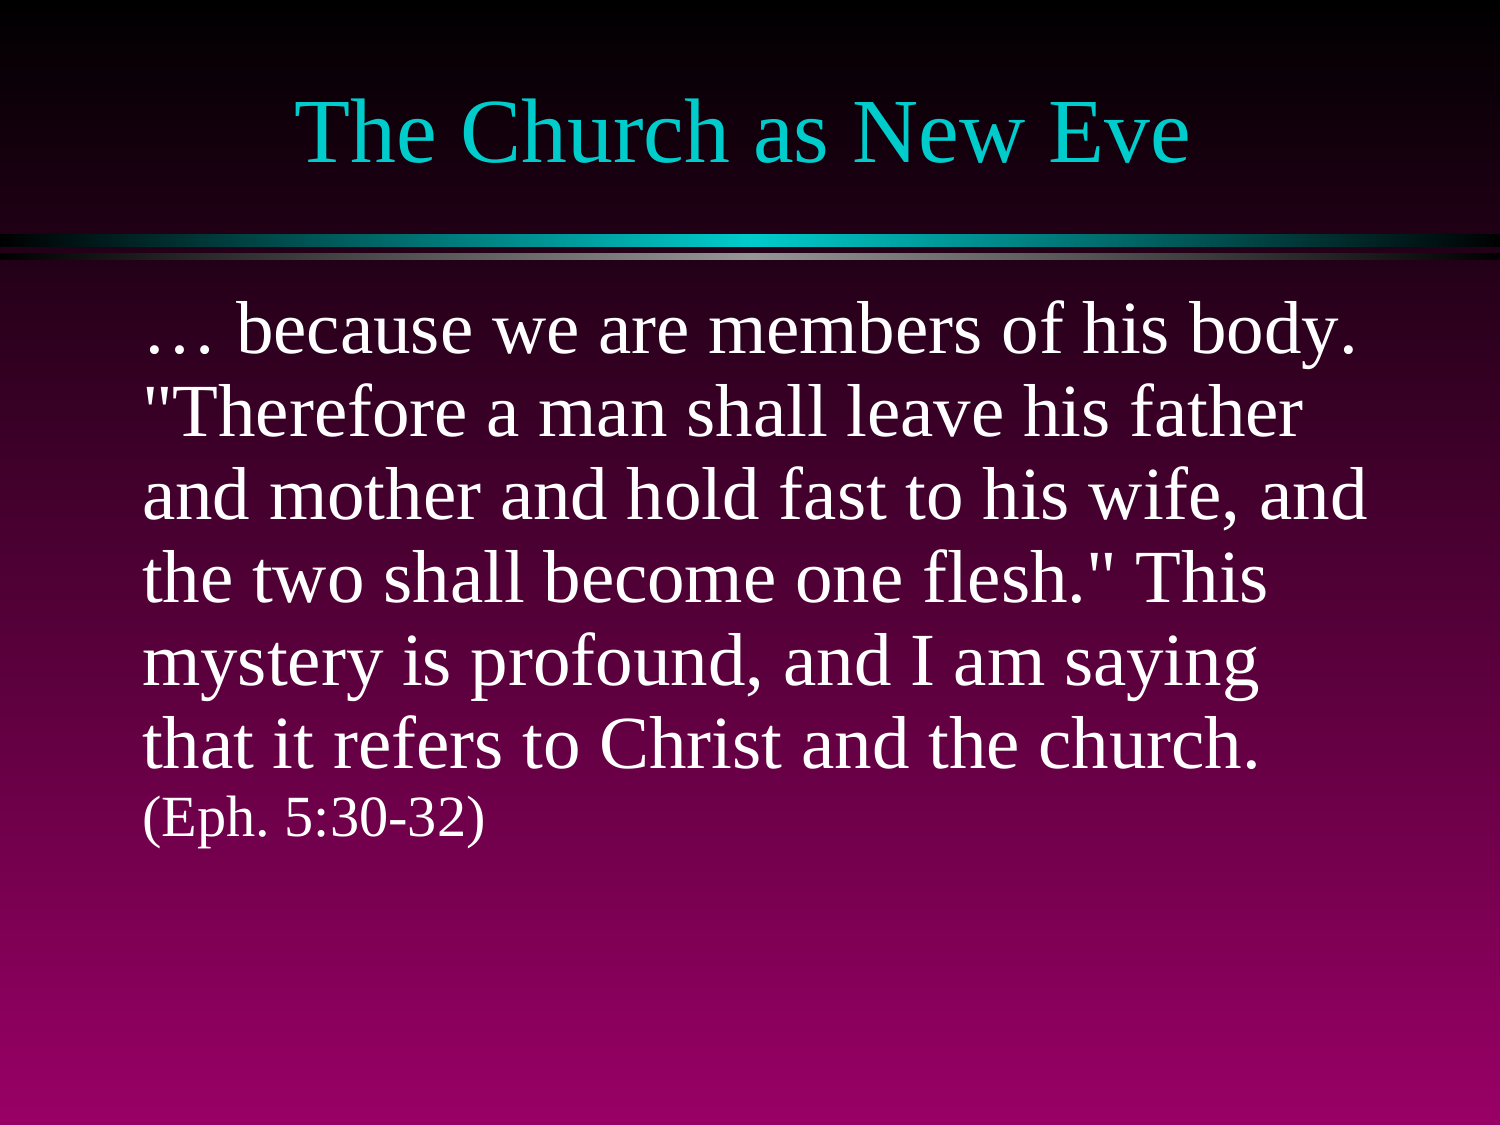

# The Church as New Eve
… because we are members of his body. "Therefore a man shall leave his father and mother and hold fast to his wife, and the two shall become one flesh." This mystery is profound, and I am saying that it refers to Christ and the church. (Eph. 5:30-32)